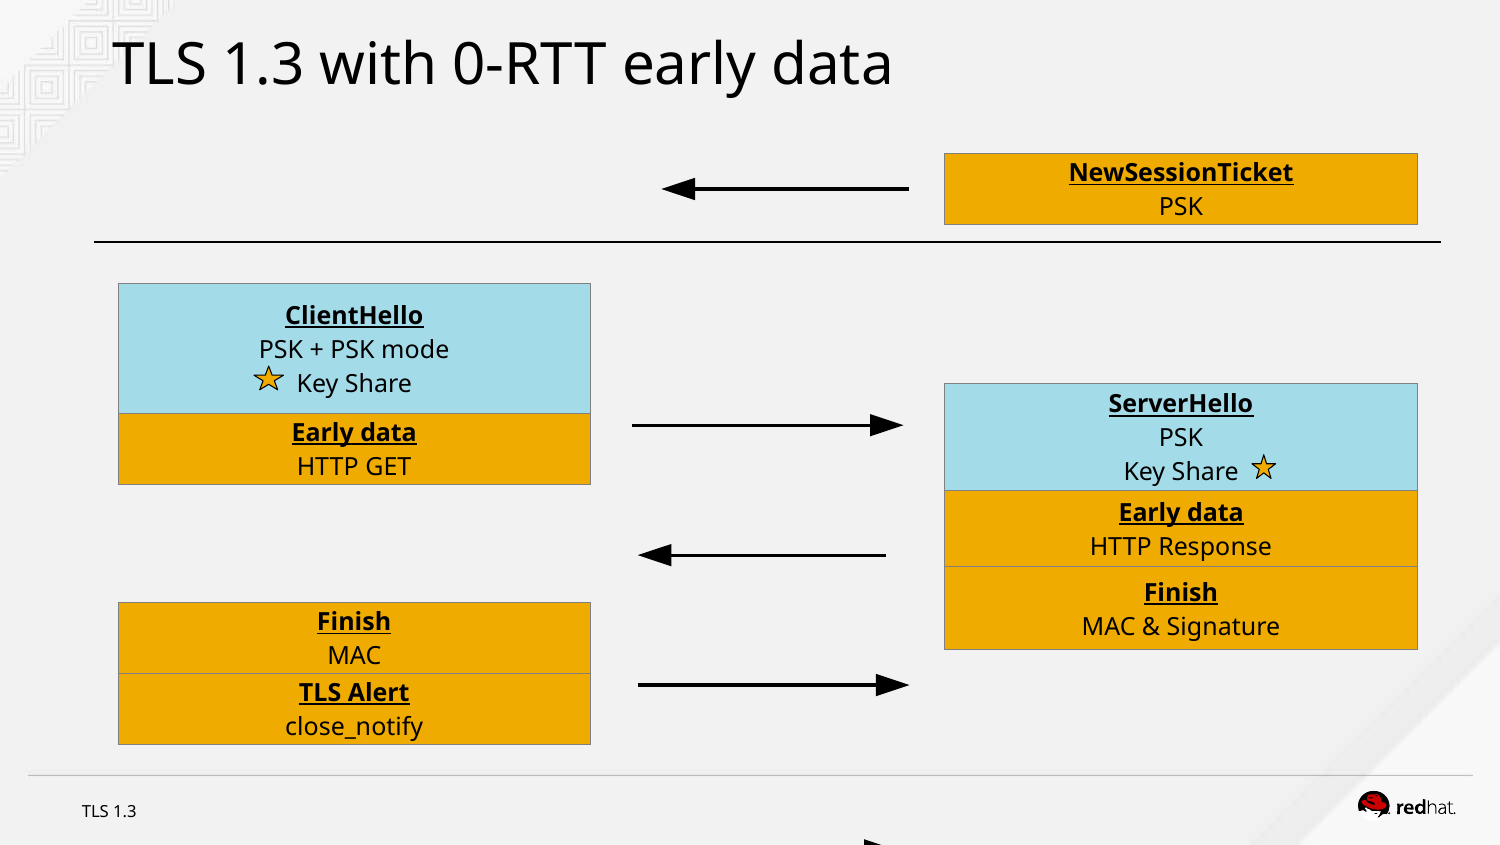

# TLS 1.3 with 0-RTT early data
NewSessionTicket
PSK
ClientHello
PSK + PSK mode
Key Share
ServerHello
PSK
Key Share
Early data
HTTP GET
Early data
HTTP Response
Finish
MAC & Signature
Finish
MAC
TLS Alert
close_notify
TLS 1.3